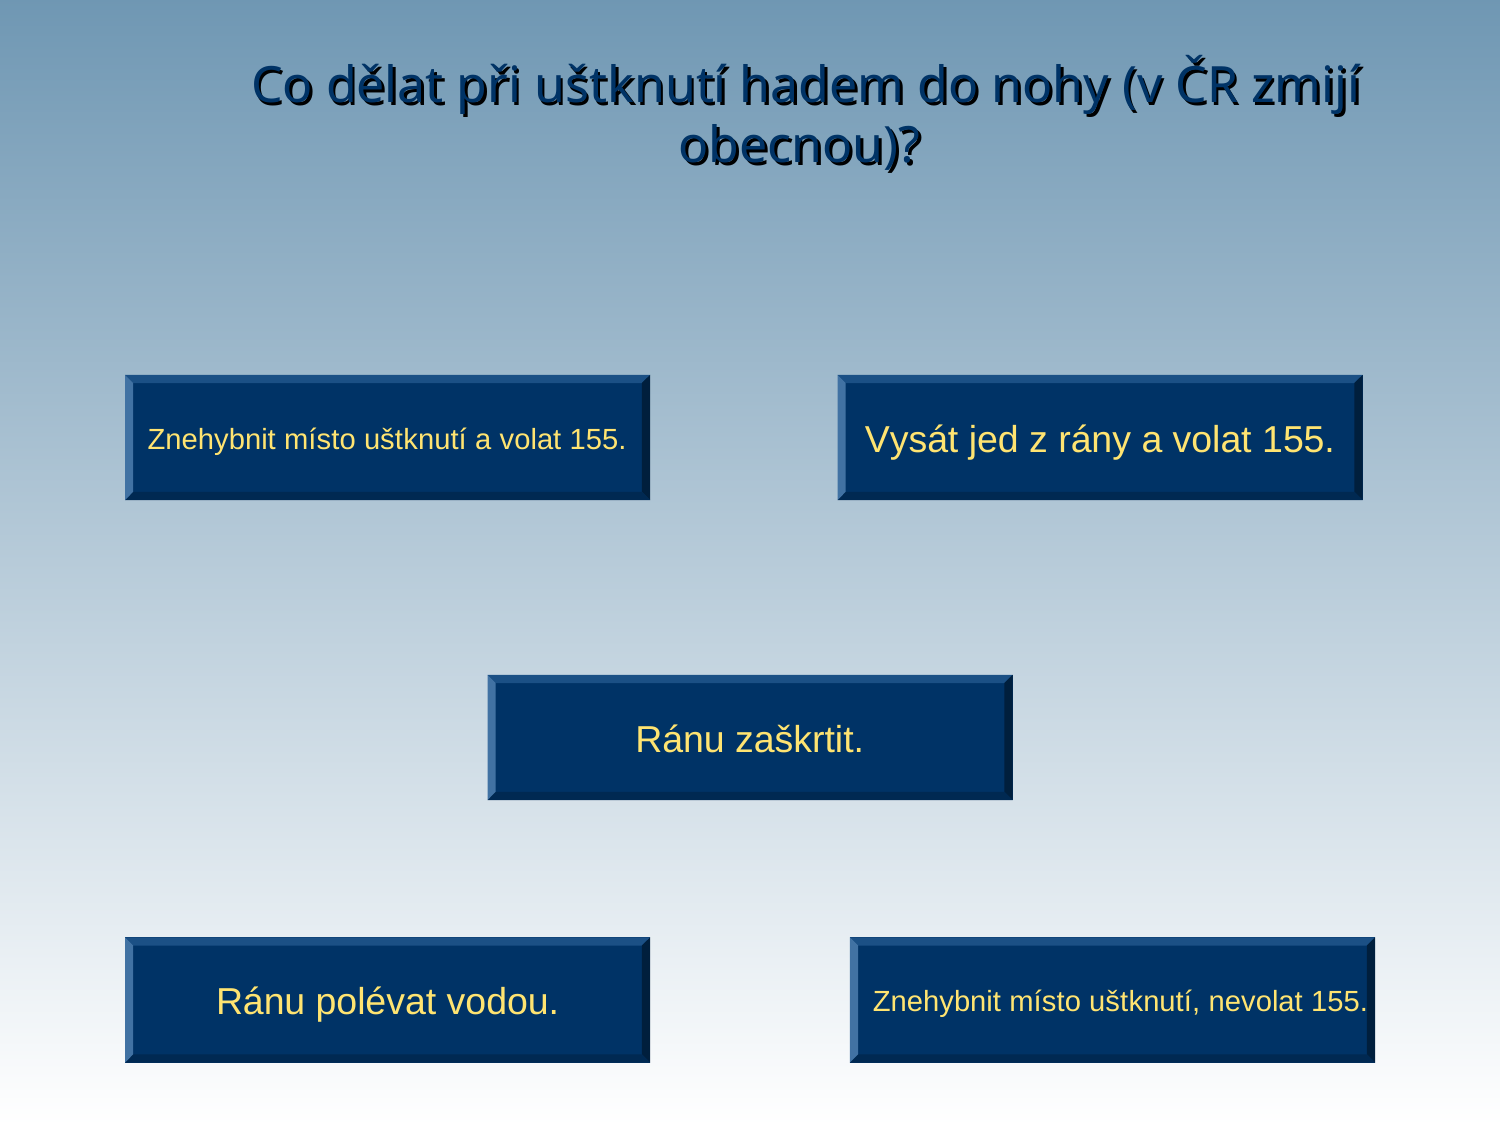

# Co dělat při uštknutí hadem do nohy (v ČR zmijí obecnou)?
Znehybnit místo uštknutí a volat 155.
Vysát jed z rány a volat 155.
Ránu zaškrtit.
Ránu polévat vodou.
Znehybnit místo uštknutí, nevolat 155.